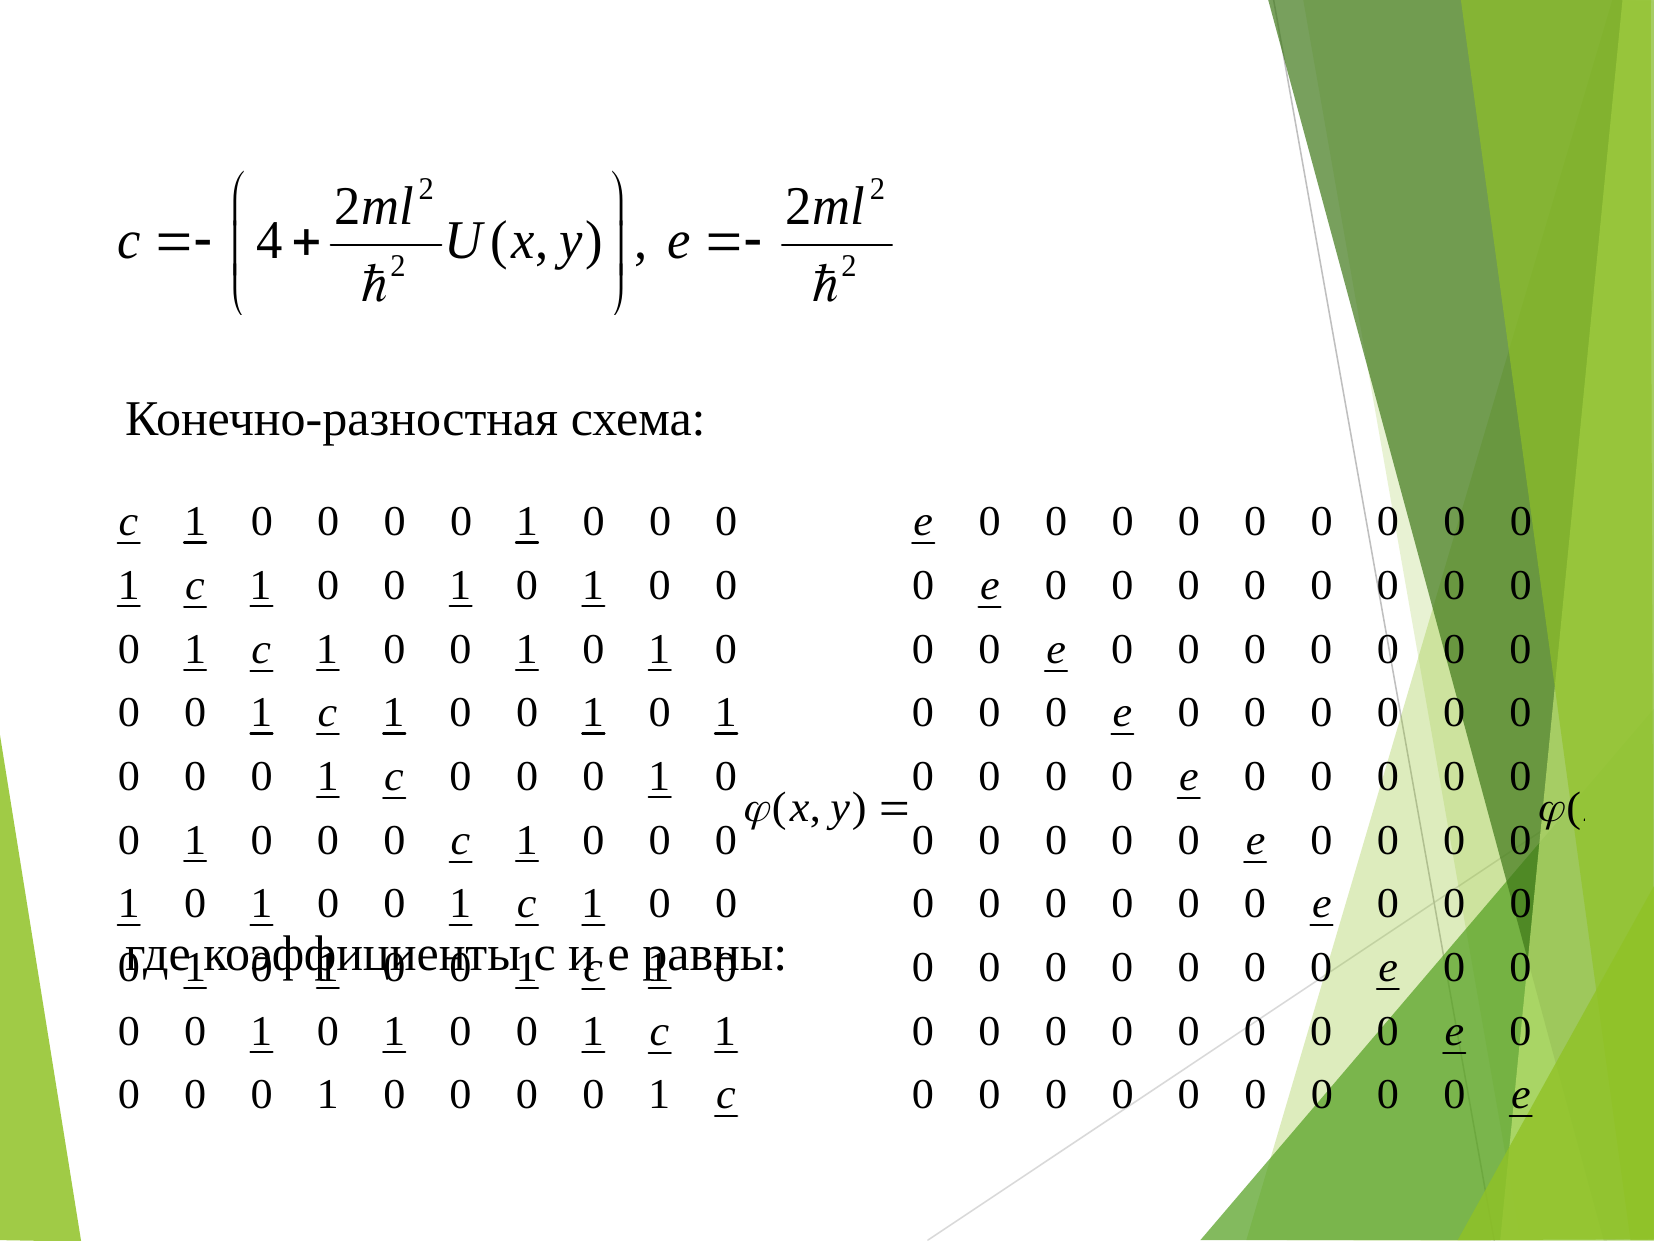

Конечно-разностная схема:
# где коэффициенты c и e равны: